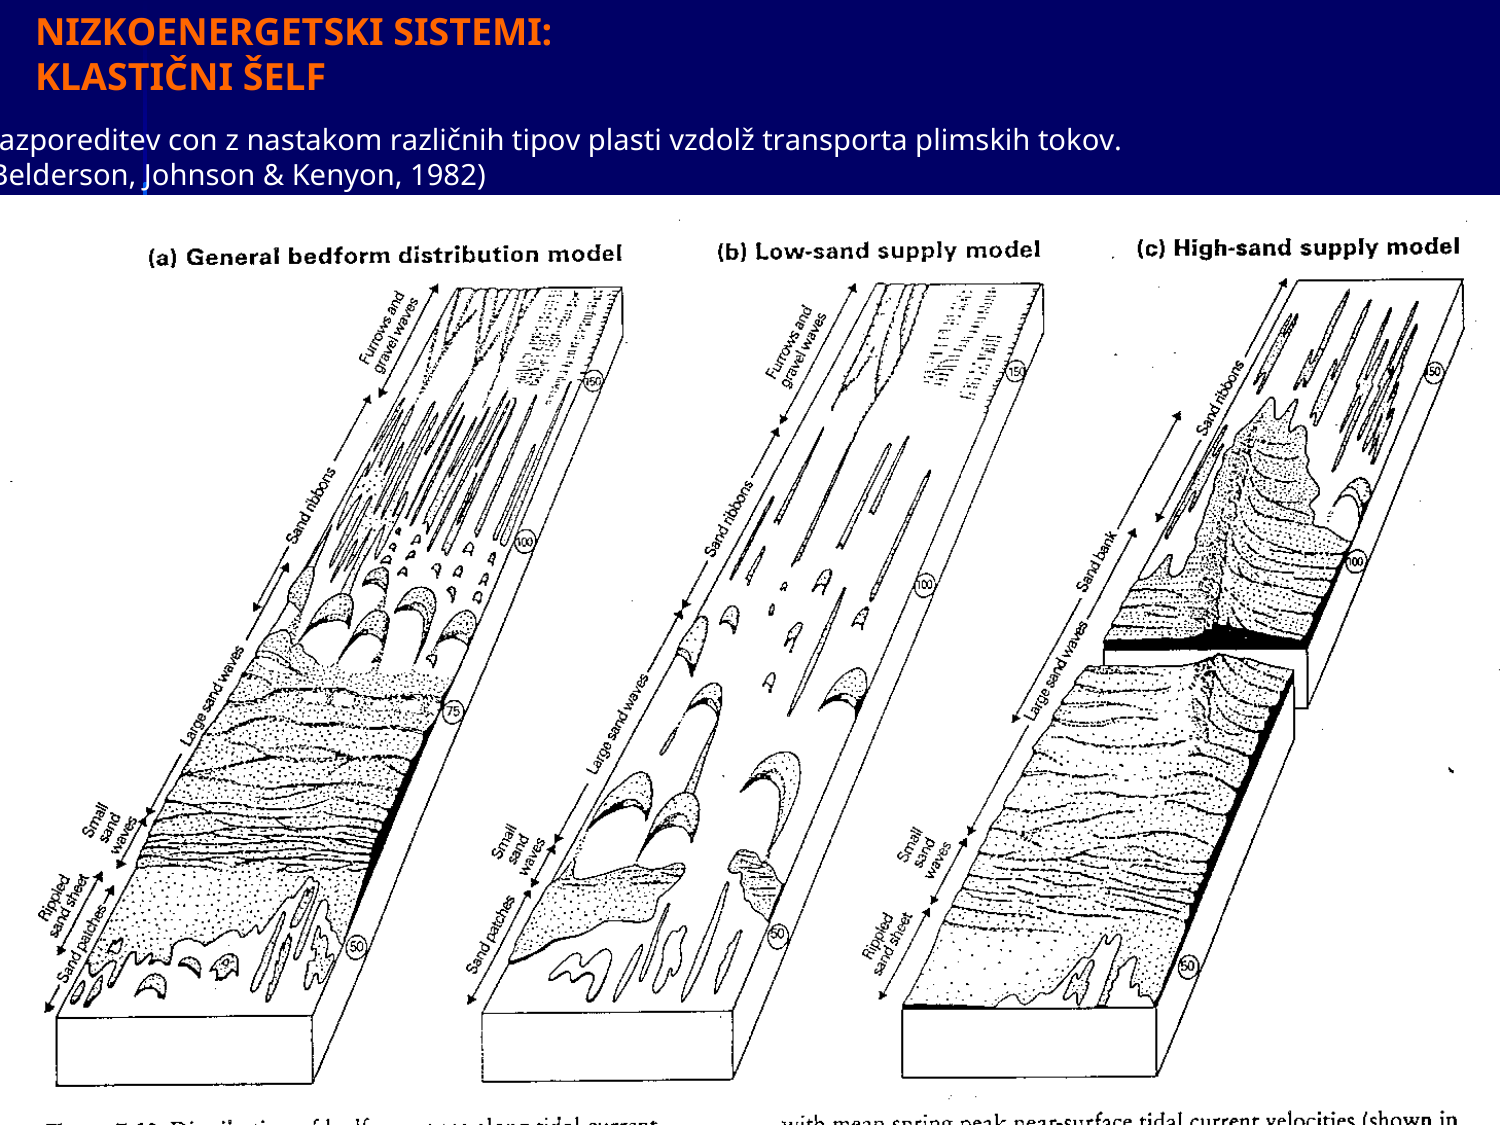

NIZKOENERGETSKI SISTEMI:
KLASTIČNI ŠELF
Razporeditev con z nastakom različnih tipov plasti vzdolž transporta plimskih tokov.
(Belderson, Johnson & Kenyon, 1982)